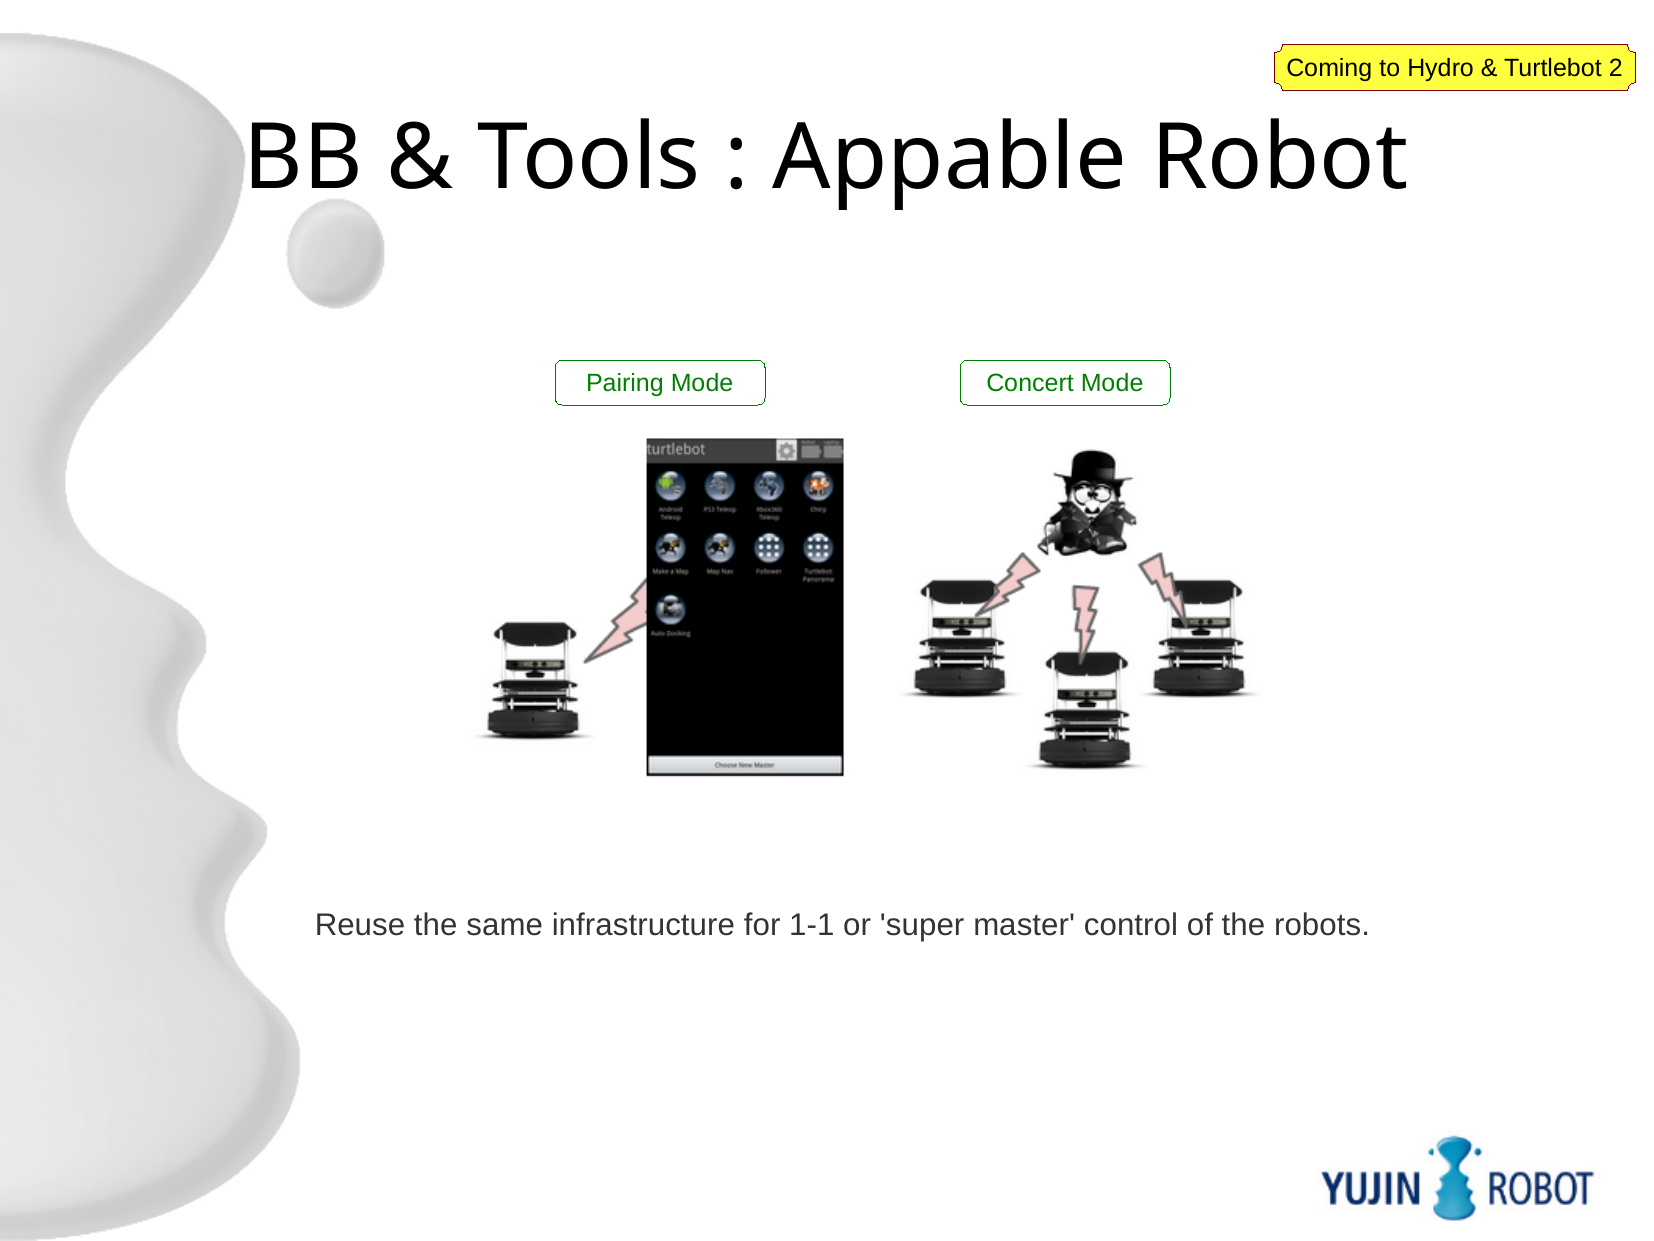

# BB & Tools : Appable Robot
Coming to Hydro & Turtlebot 2
Pairing Mode
Concert Mode
Reuse the same infrastructure for 1-1 or 'super master' control of the robots.